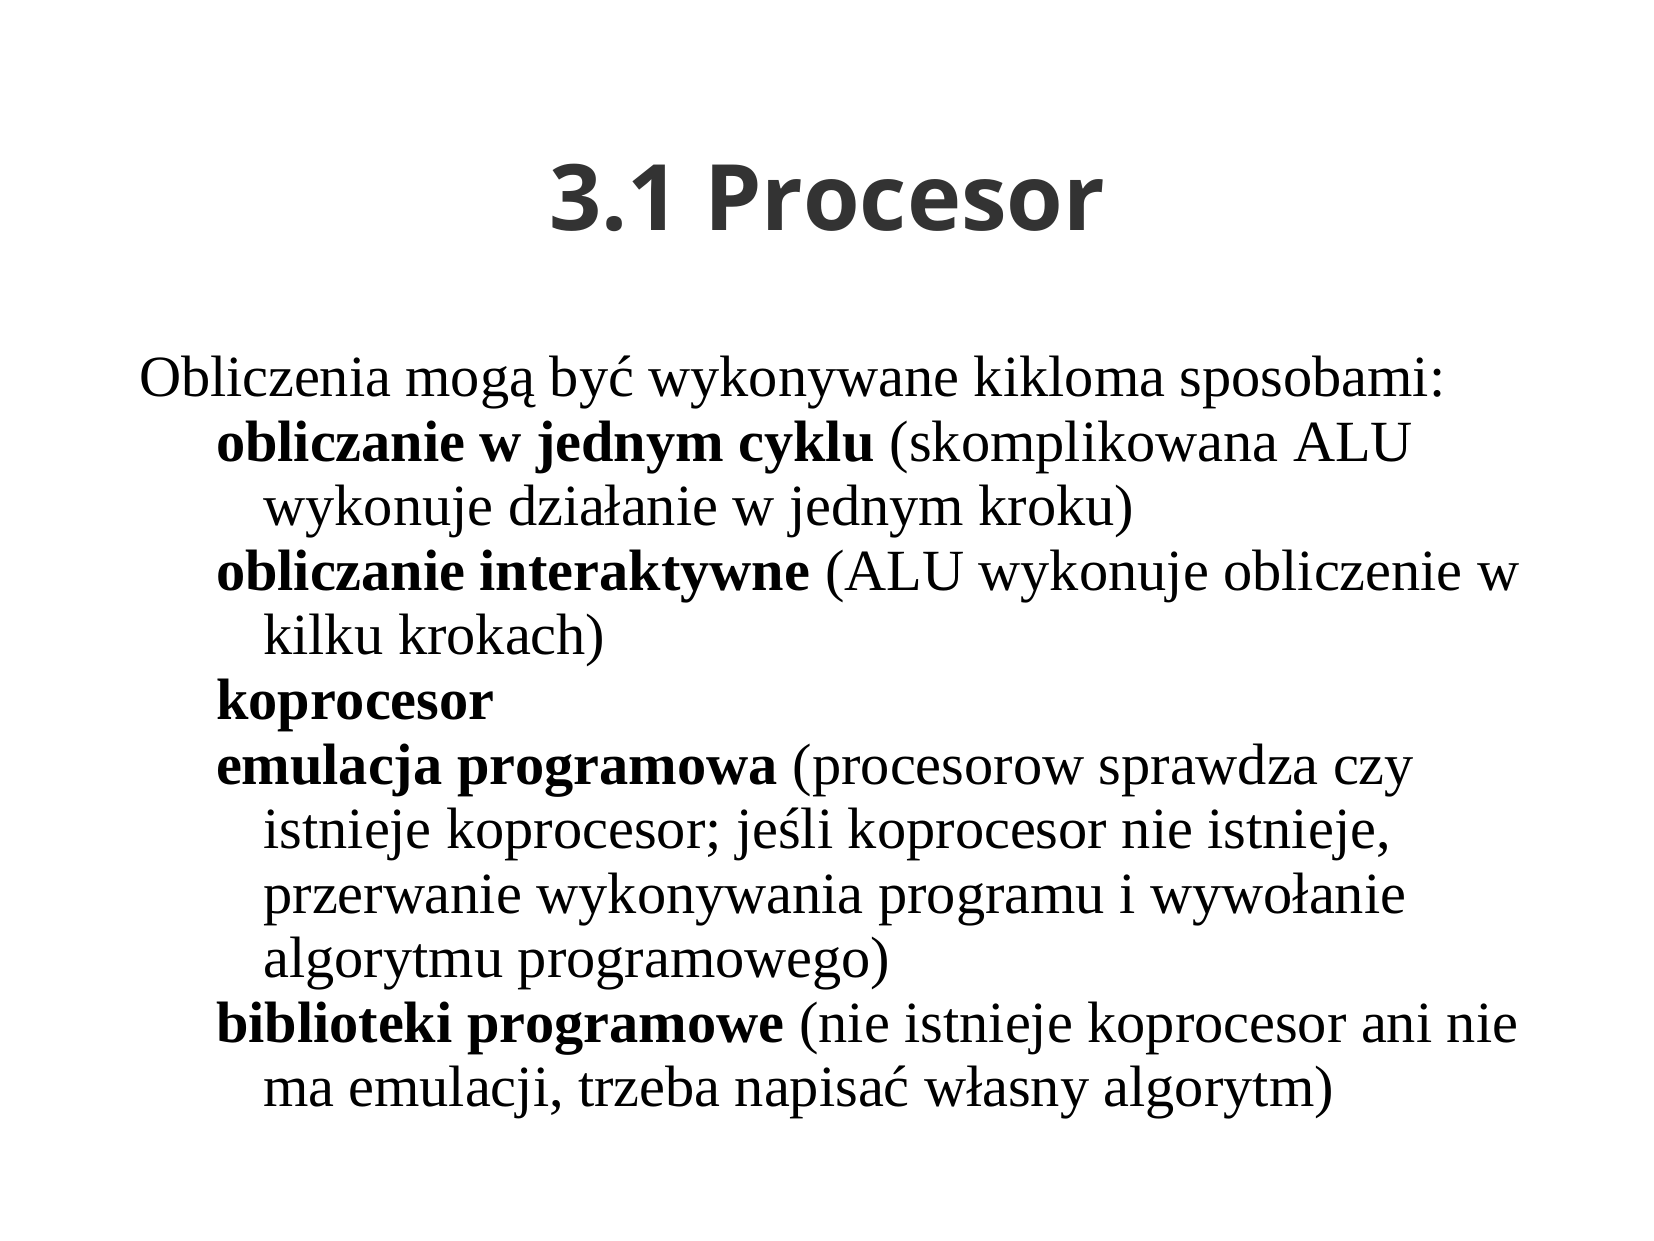

# 3.1 Procesor
Obliczenia mogą być wykonywane kikloma sposobami:
obliczanie w jednym cyklu (skomplikowana ALU wykonuje działanie w jednym kroku)
obliczanie interaktywne (ALU wykonuje obliczenie w kilku krokach)
koprocesor
emulacja programowa (procesorow sprawdza czy istnieje koprocesor; jeśli koprocesor nie istnieje, przerwanie wykonywania programu i wywołanie algorytmu programowego)
biblioteki programowe (nie istnieje koprocesor ani nie ma emulacji, trzeba napisać własny algorytm)